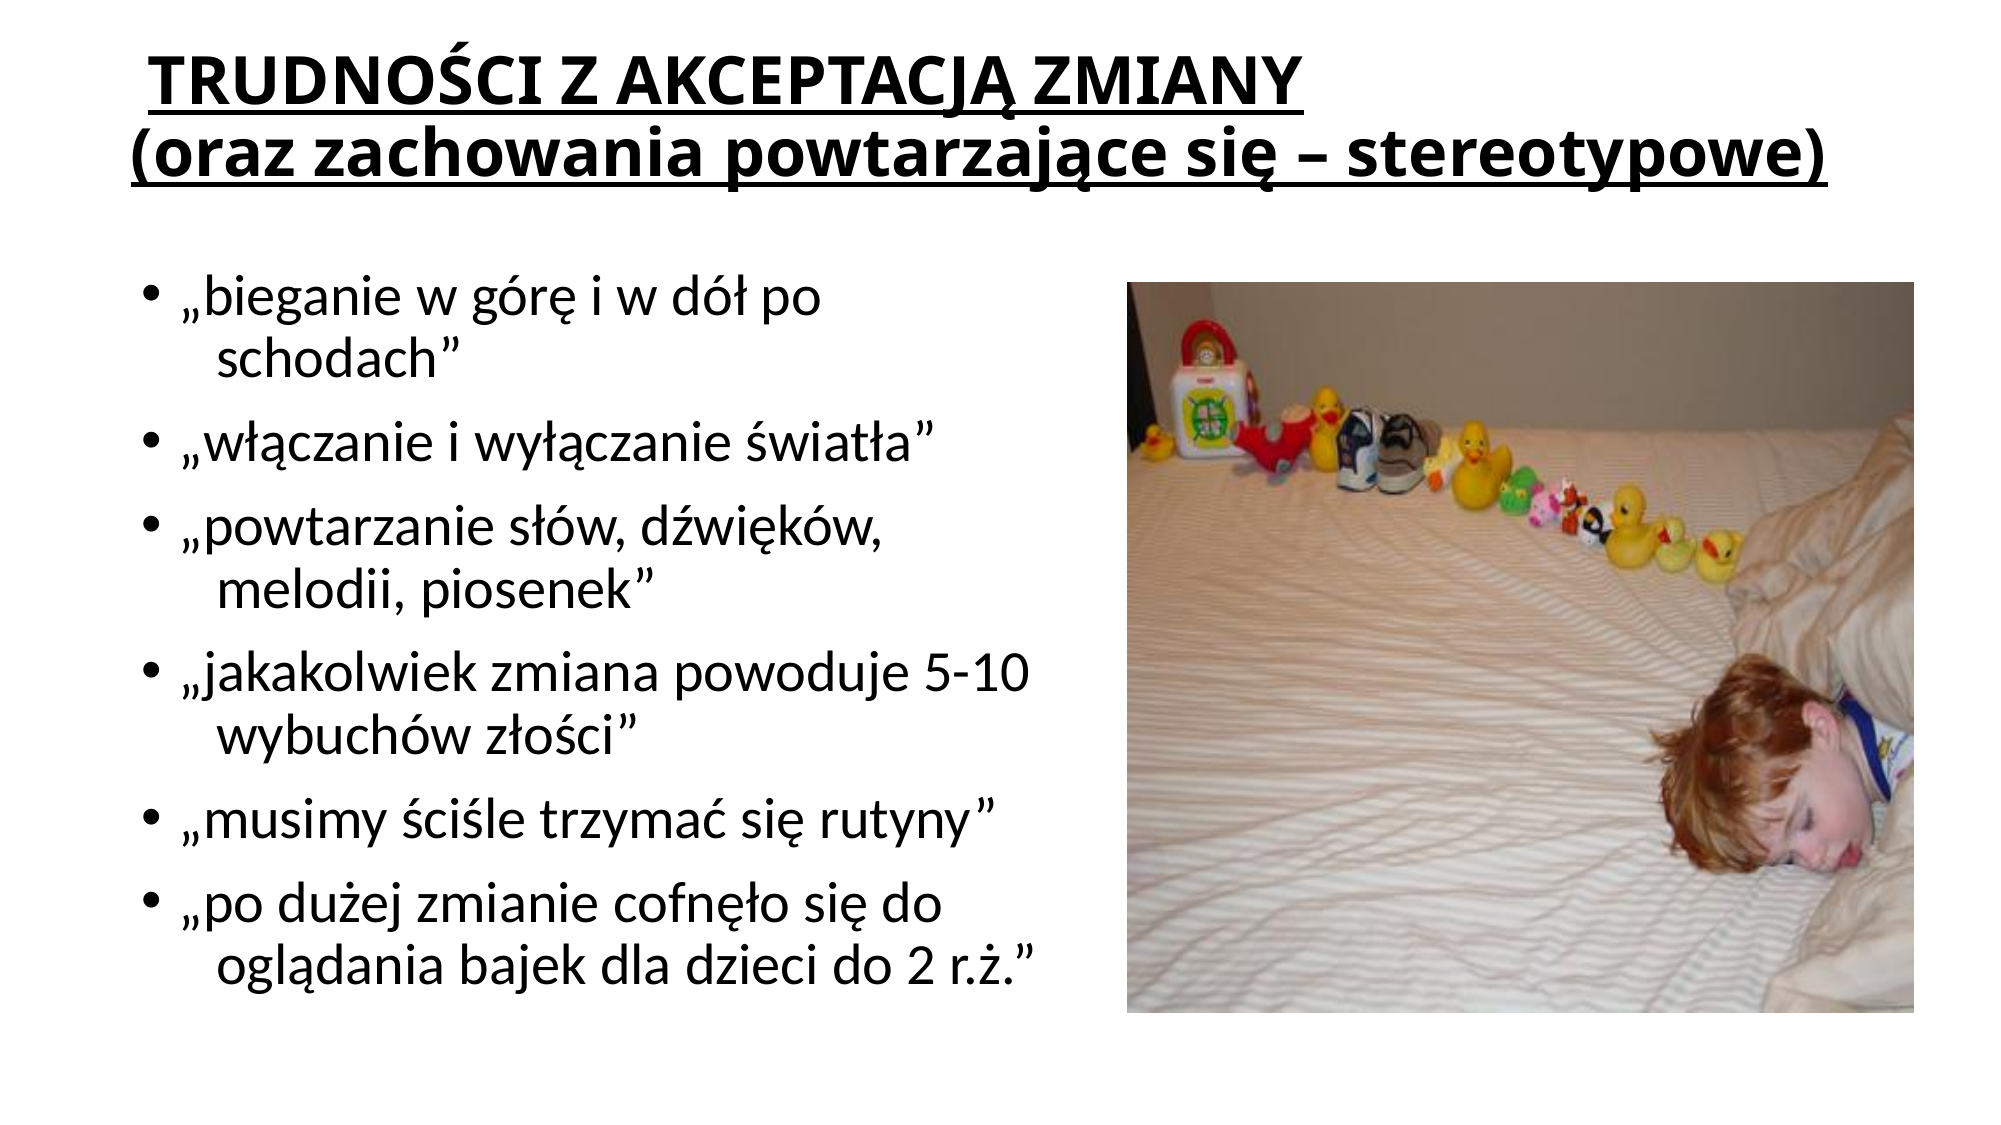

# TRUDNOŚCI Z AKCEPTACJĄ ZMIANY (oraz zachowania powtarzające się – stereotypowe)
„bieganie w górę i w dół po schodach”
„włączanie i wyłączanie światła”
„powtarzanie słów, dźwięków, melodii, piosenek”
„jakakolwiek zmiana powoduje 5-10 wybuchów złości”
„musimy ściśle trzymać się rutyny”
„po dużej zmianie cofnęło się do oglądania bajek dla dzieci do 2 r.ż.”